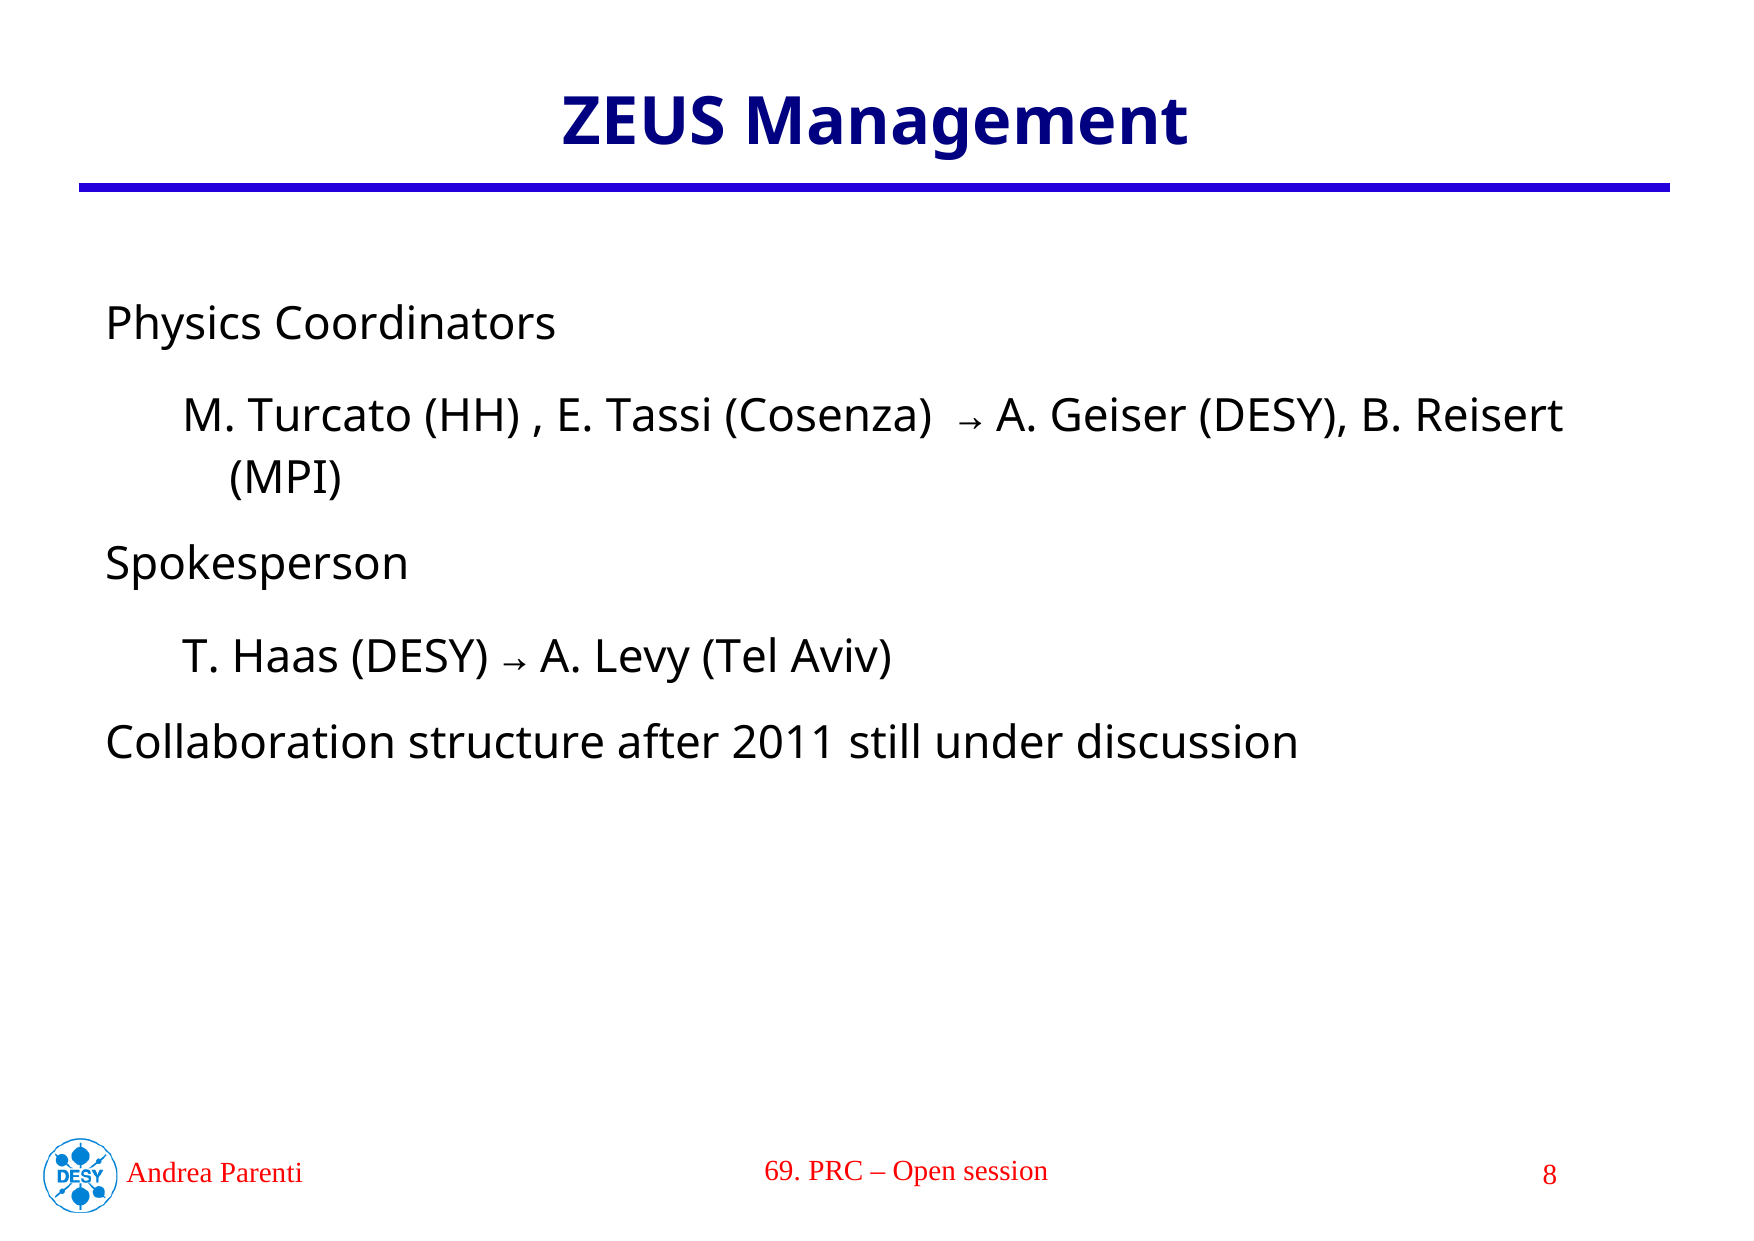

# ZEUS Management
Physics Coordinators
M. Turcato (HH) , E. Tassi (Cosenza) → A. Geiser (DESY), B. Reisert (MPI)
Spokesperson
T. Haas (DESY) → A. Levy (Tel Aviv)
Collaboration structure after 2011 still under discussion